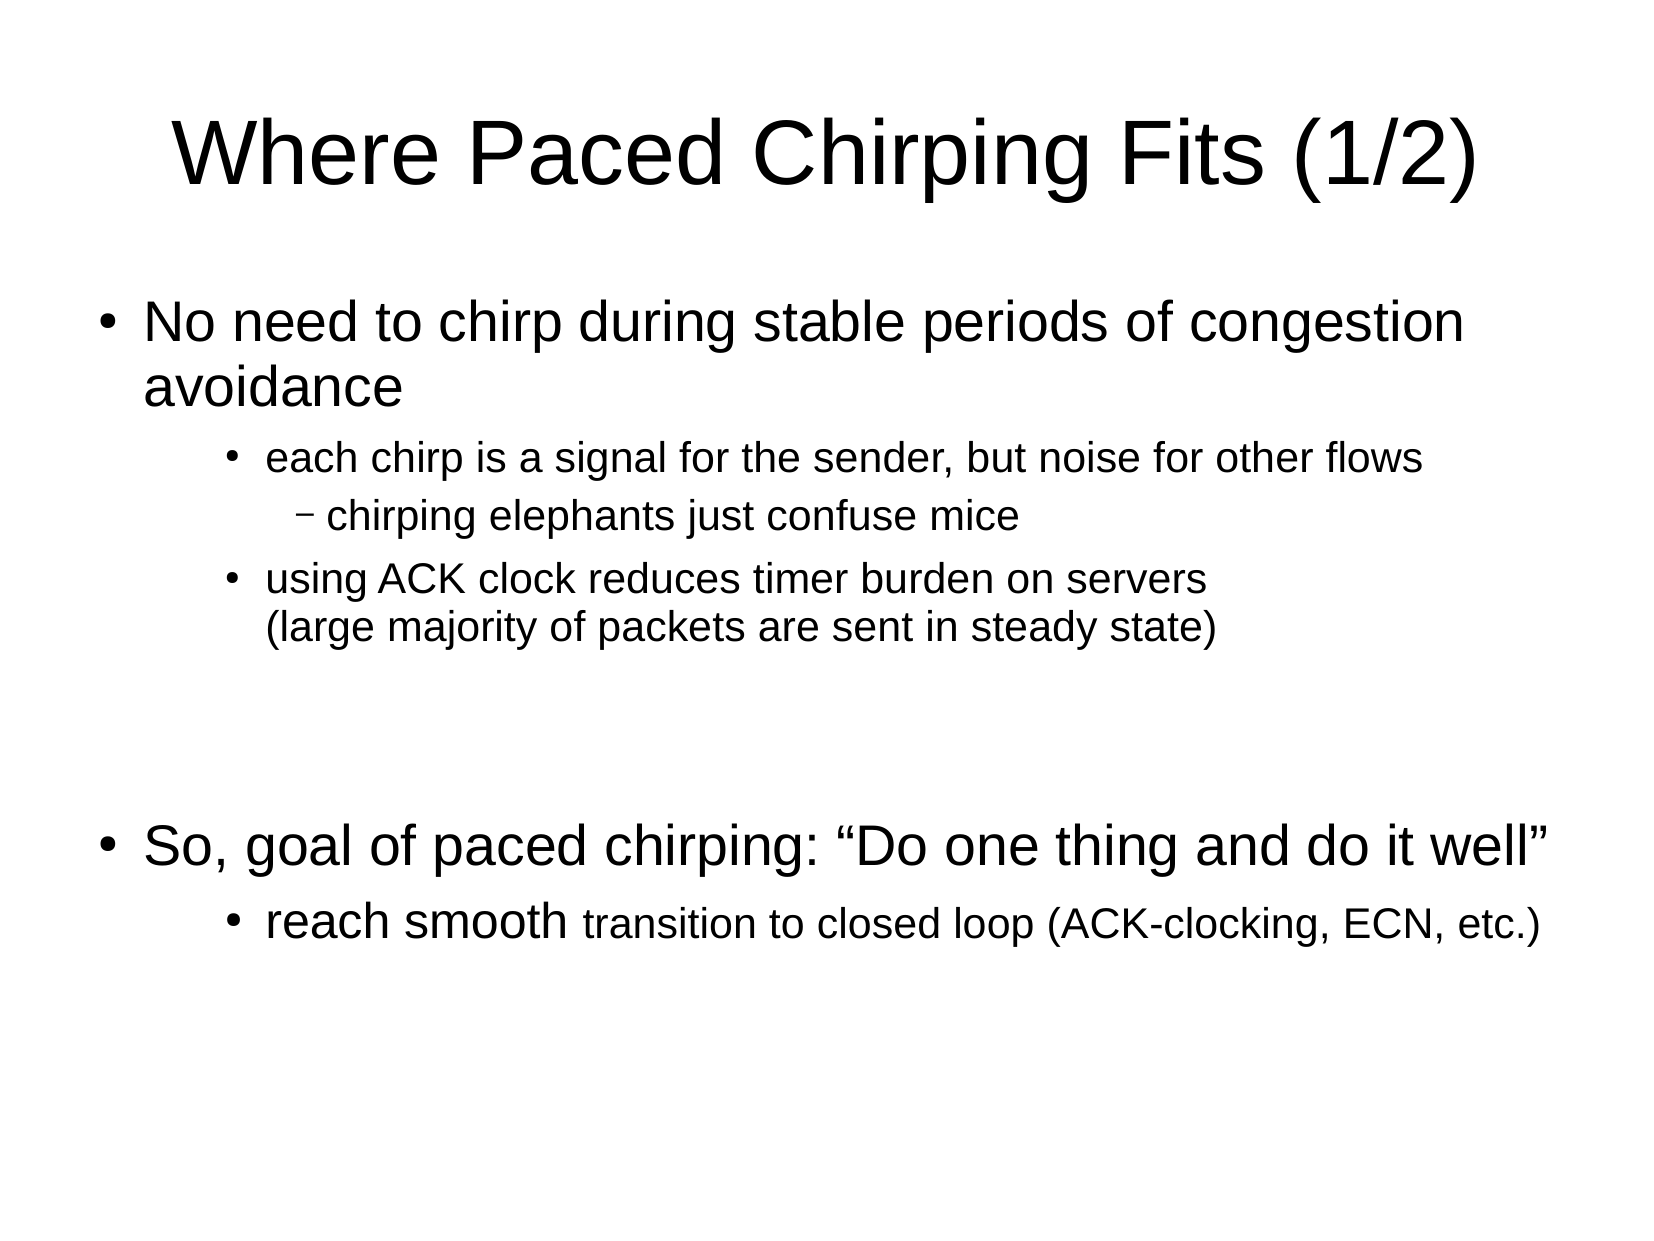

# Where Paced Chirping Fits (1/2)
No need to chirp during stable periods of congestion avoidance
each chirp is a signal for the sender, but noise for other flows
chirping elephants just confuse mice
using ACK clock reduces timer burden on servers
(large majority of packets are sent in steady state)
So, goal of paced chirping: “Do one thing and do it well”
reach smooth transition to closed loop (ACK-clocking, ECN, etc.)